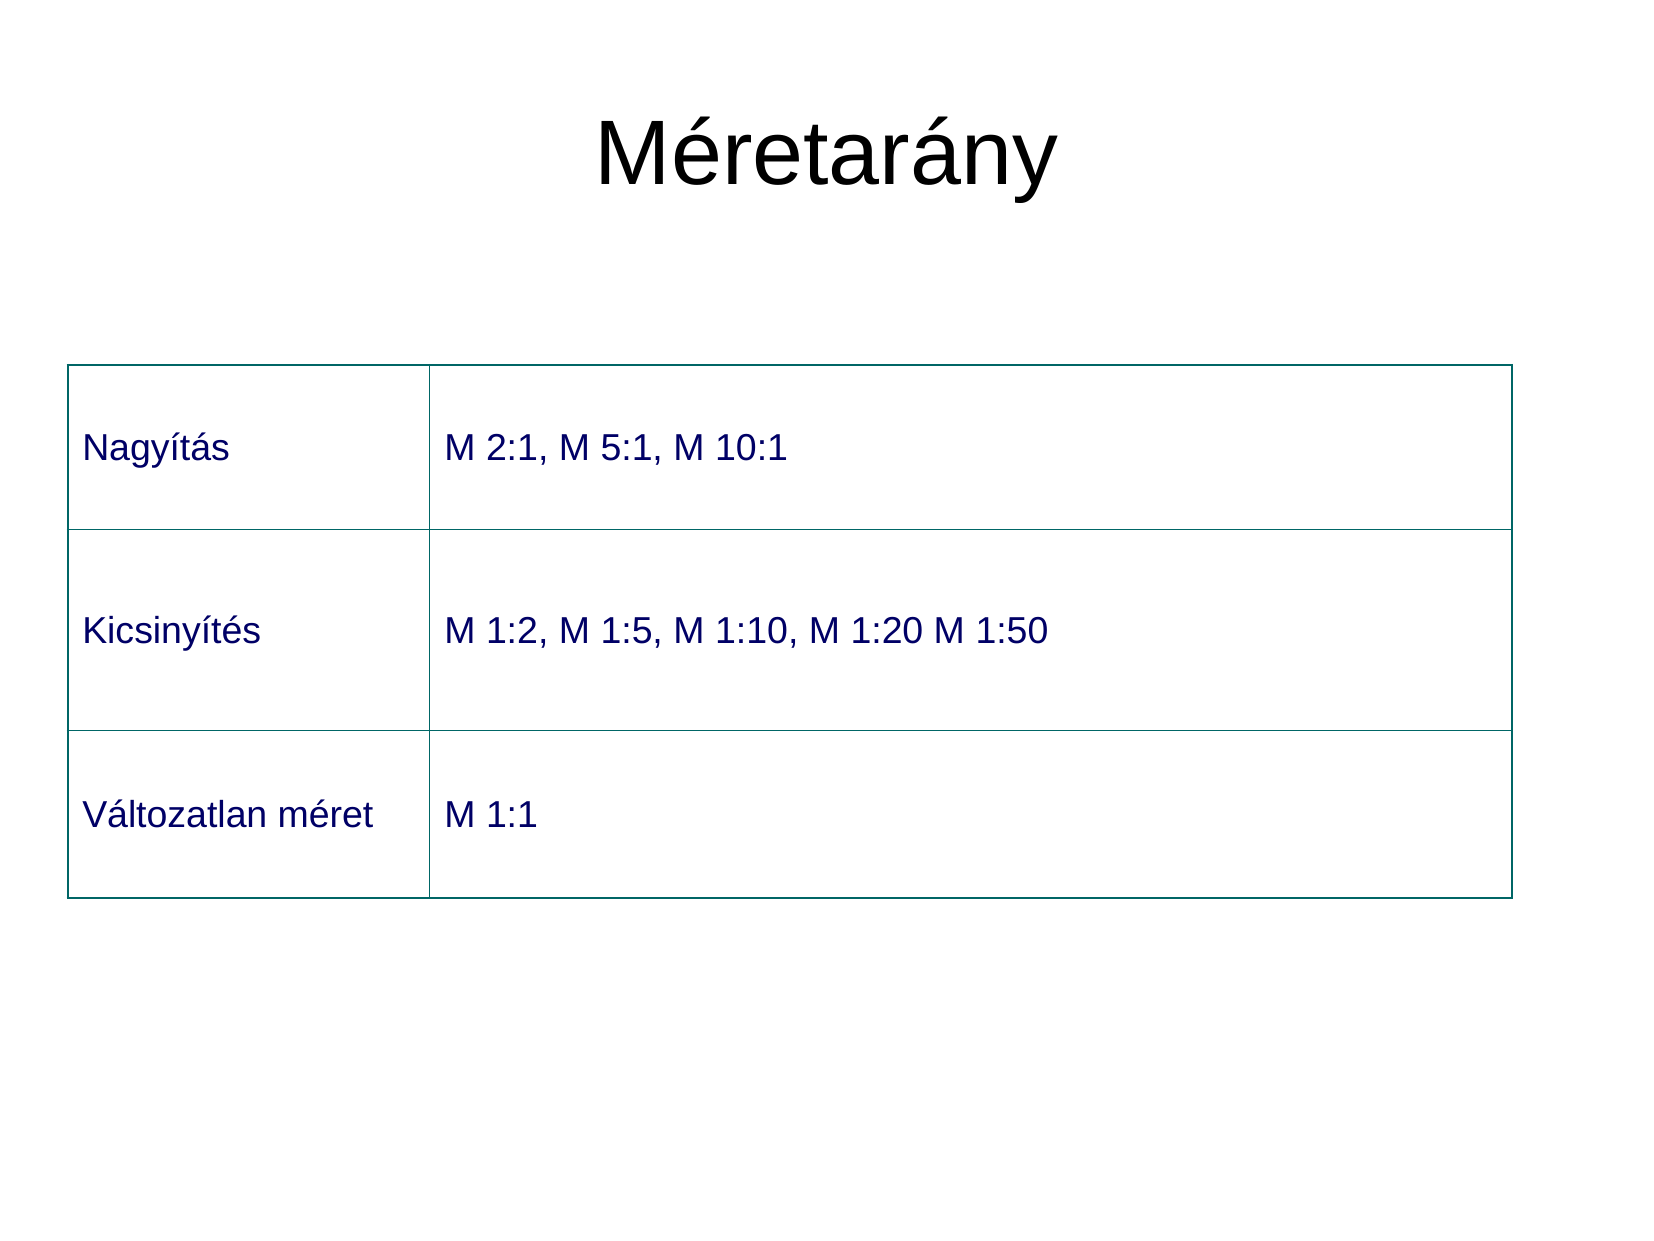

# Méretarány
| Nagyítás | M 2:1, M 5:1, M 10:1 |
| --- | --- |
| Kicsinyítés | M 1:2, M 1:5, M 1:10, M 1:20 M 1:50 |
| Változatlan méret | M 1:1 |